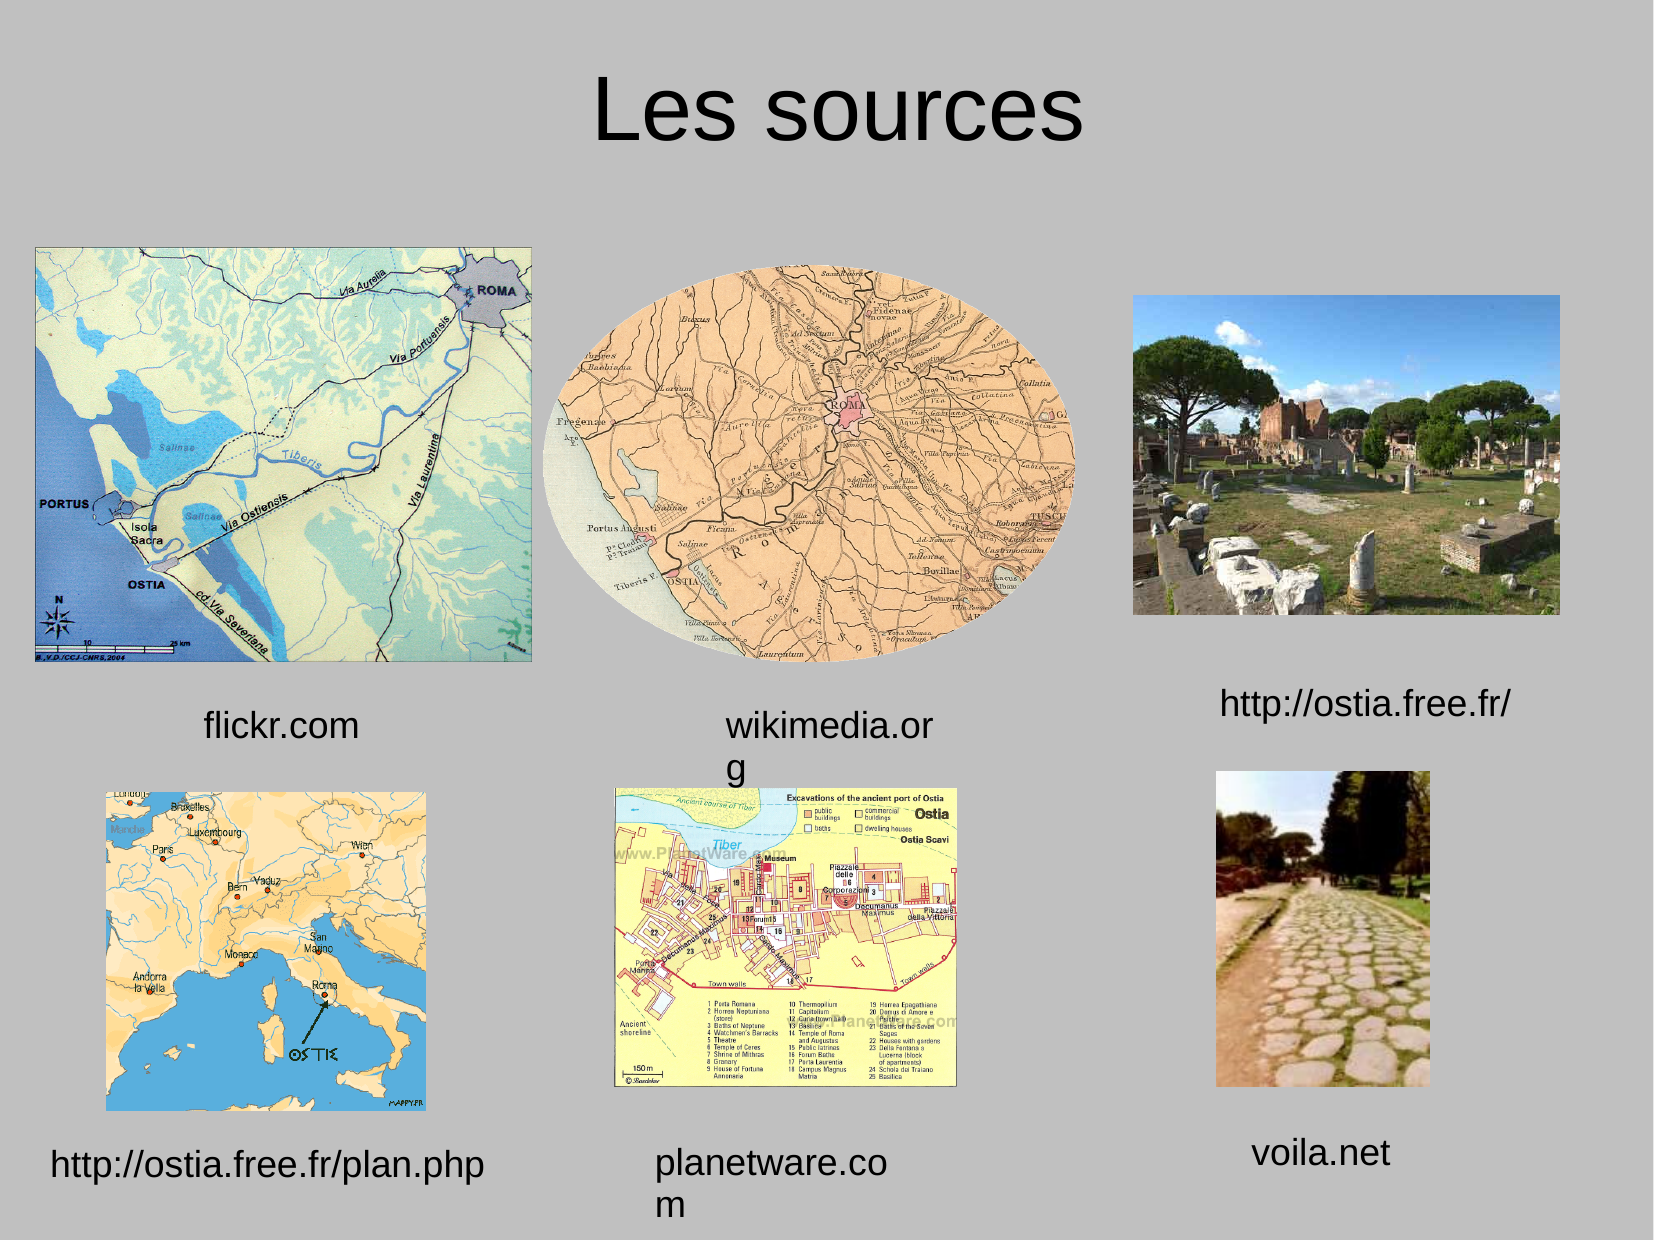

# Les sources
http://ostia.free.fr/
flickr.com
wikimedia.org
voila.net
planetware.com
http://ostia.free.fr/plan.php